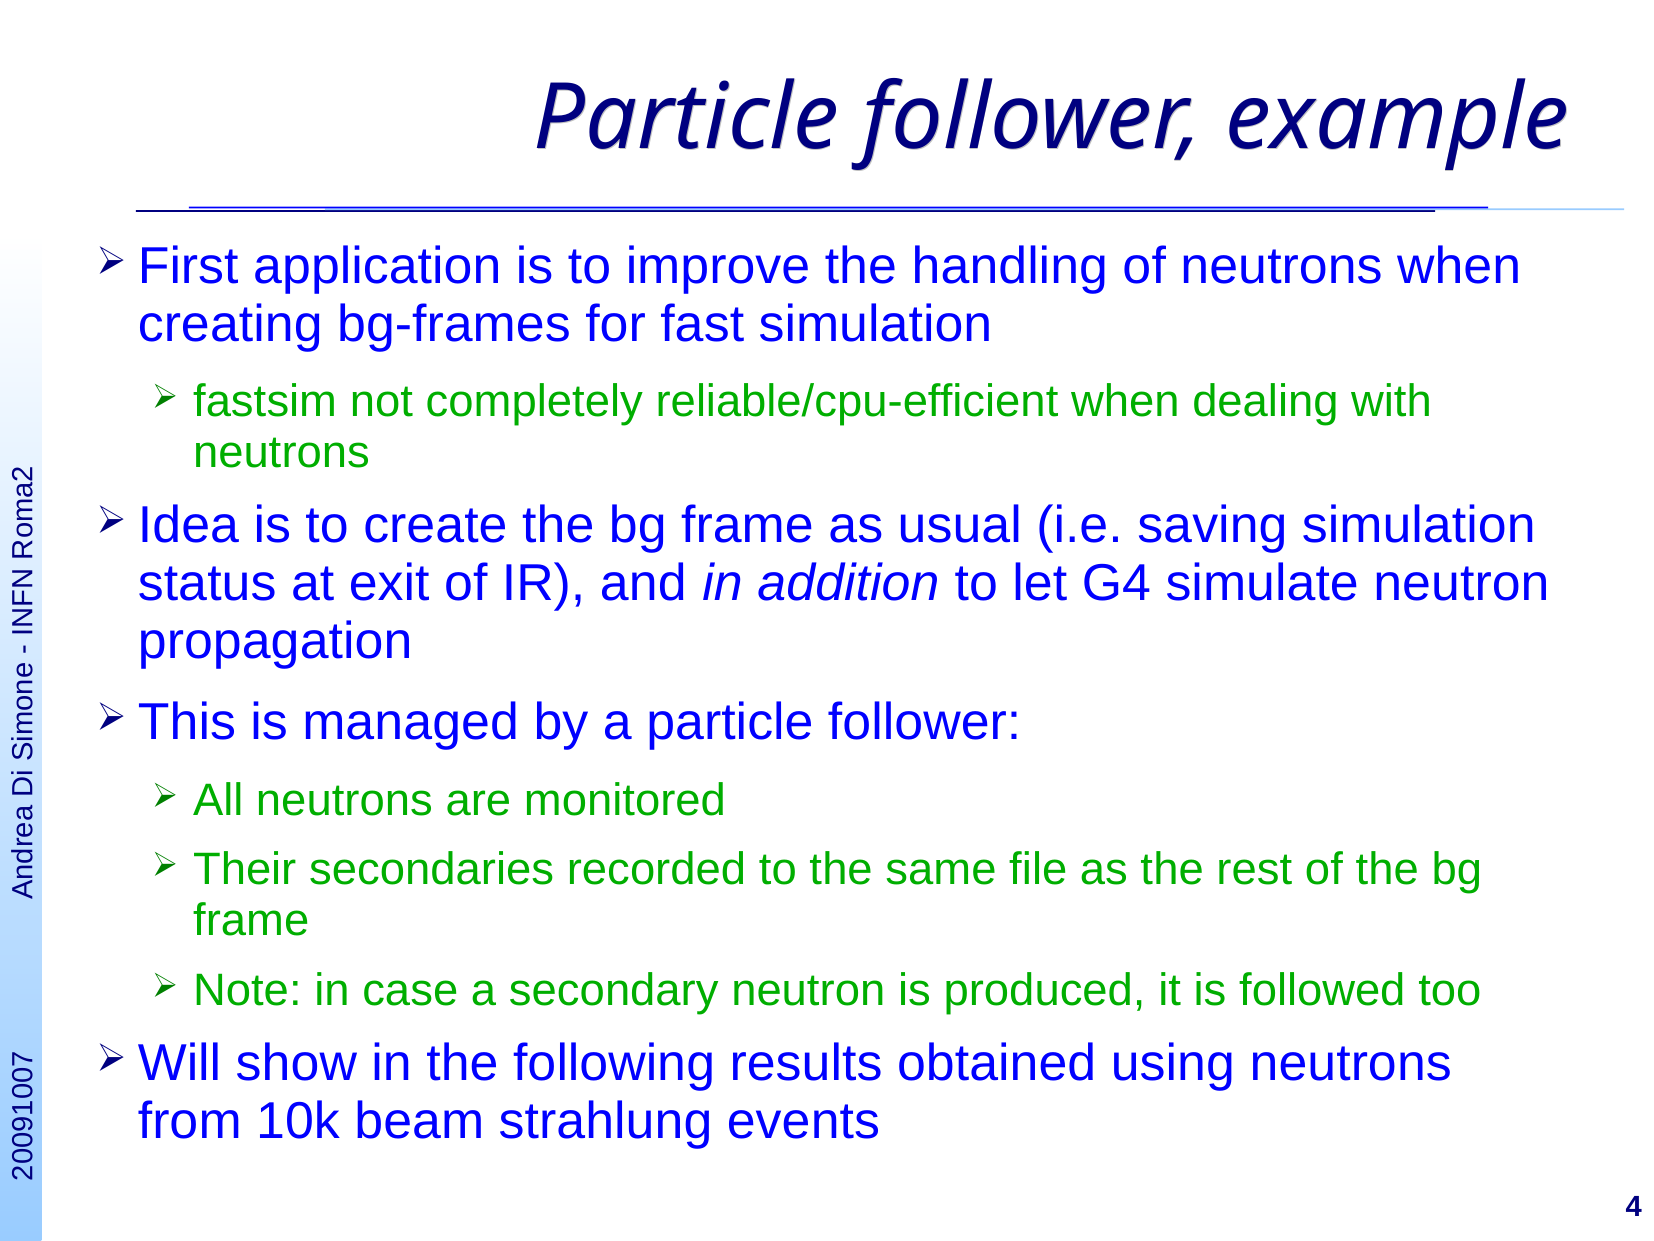

# Particle follower, example
First application is to improve the handling of neutrons when creating bg-frames for fast simulation
fastsim not completely reliable/cpu-efficient when dealing with neutrons
Idea is to create the bg frame as usual (i.e. saving simulation status at exit of IR), and in addition to let G4 simulate neutron propagation
This is managed by a particle follower:
All neutrons are monitored
Their secondaries recorded to the same file as the rest of the bg frame
Note: in case a secondary neutron is produced, it is followed too
Will show in the following results obtained using neutrons from 10k beam strahlung events
Andrea Di Simone - INFN Roma2
20091007
4